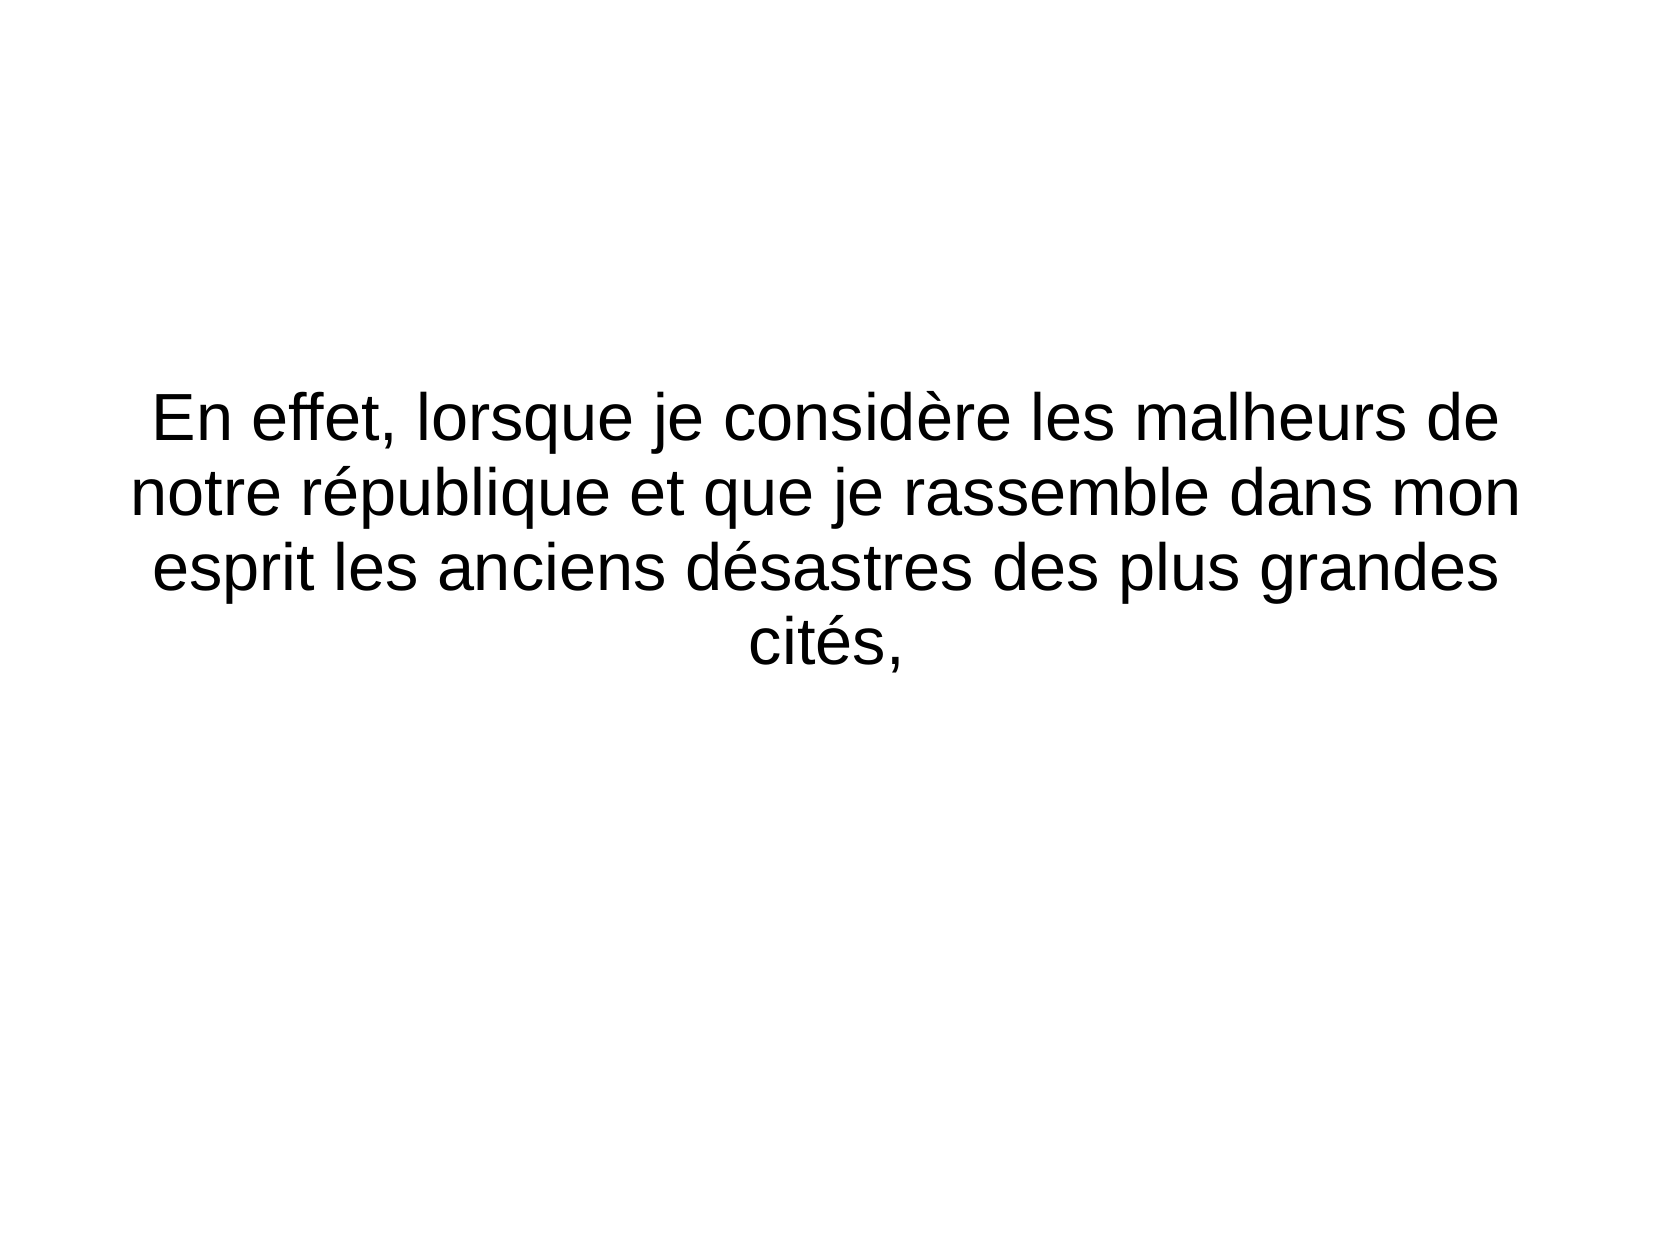

# En effet, lorsque je considère les malheurs de notre république et que je rassemble dans mon esprit les anciens désastres des plus grandes cités,